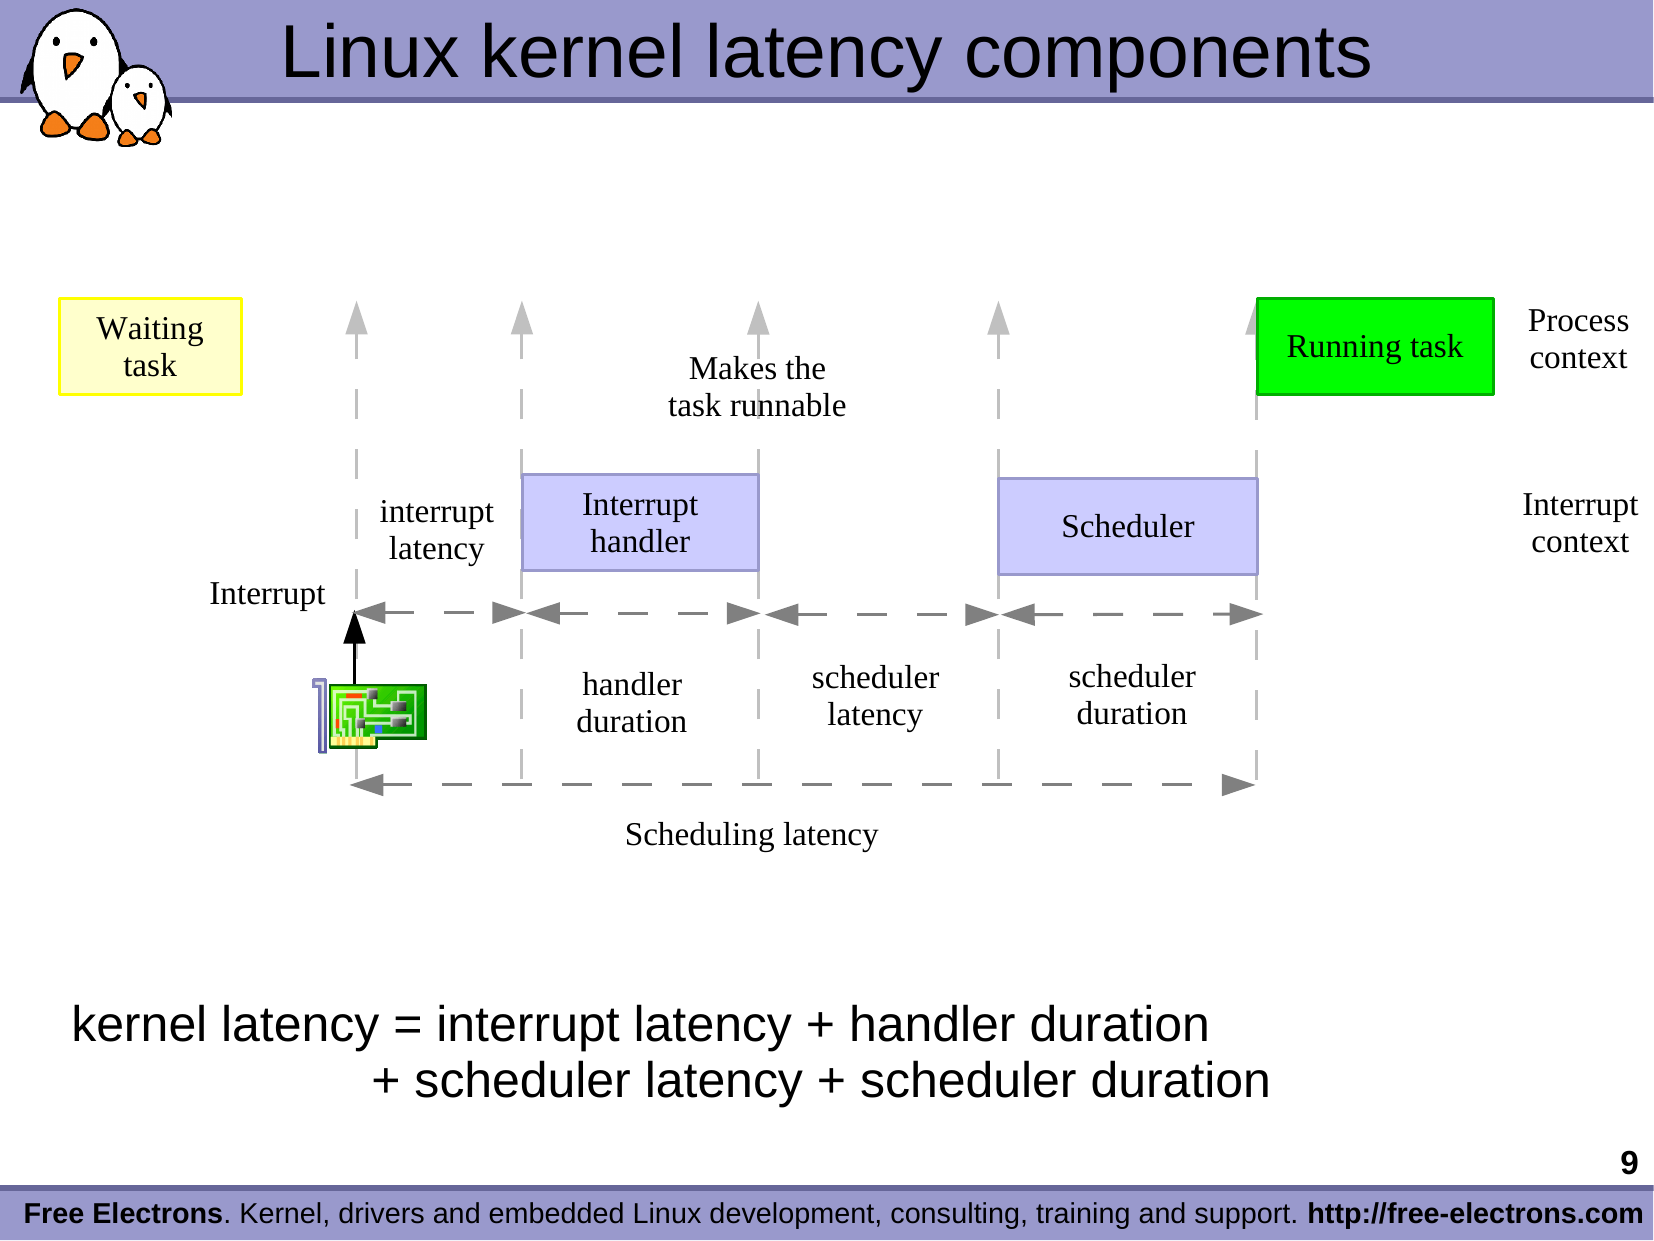

# Linux kernel latency components
Waiting
task
Running task
Process
context
Makes the
task runnable
Interrupt
handler
Scheduler
Interrupt
context
interrupt
latency
Interrupt
scheduler
duration
scheduler
latency
handler
duration
Scheduling latency
kernel latency = interrupt latency + handler duration
				+ scheduler latency + scheduler duration